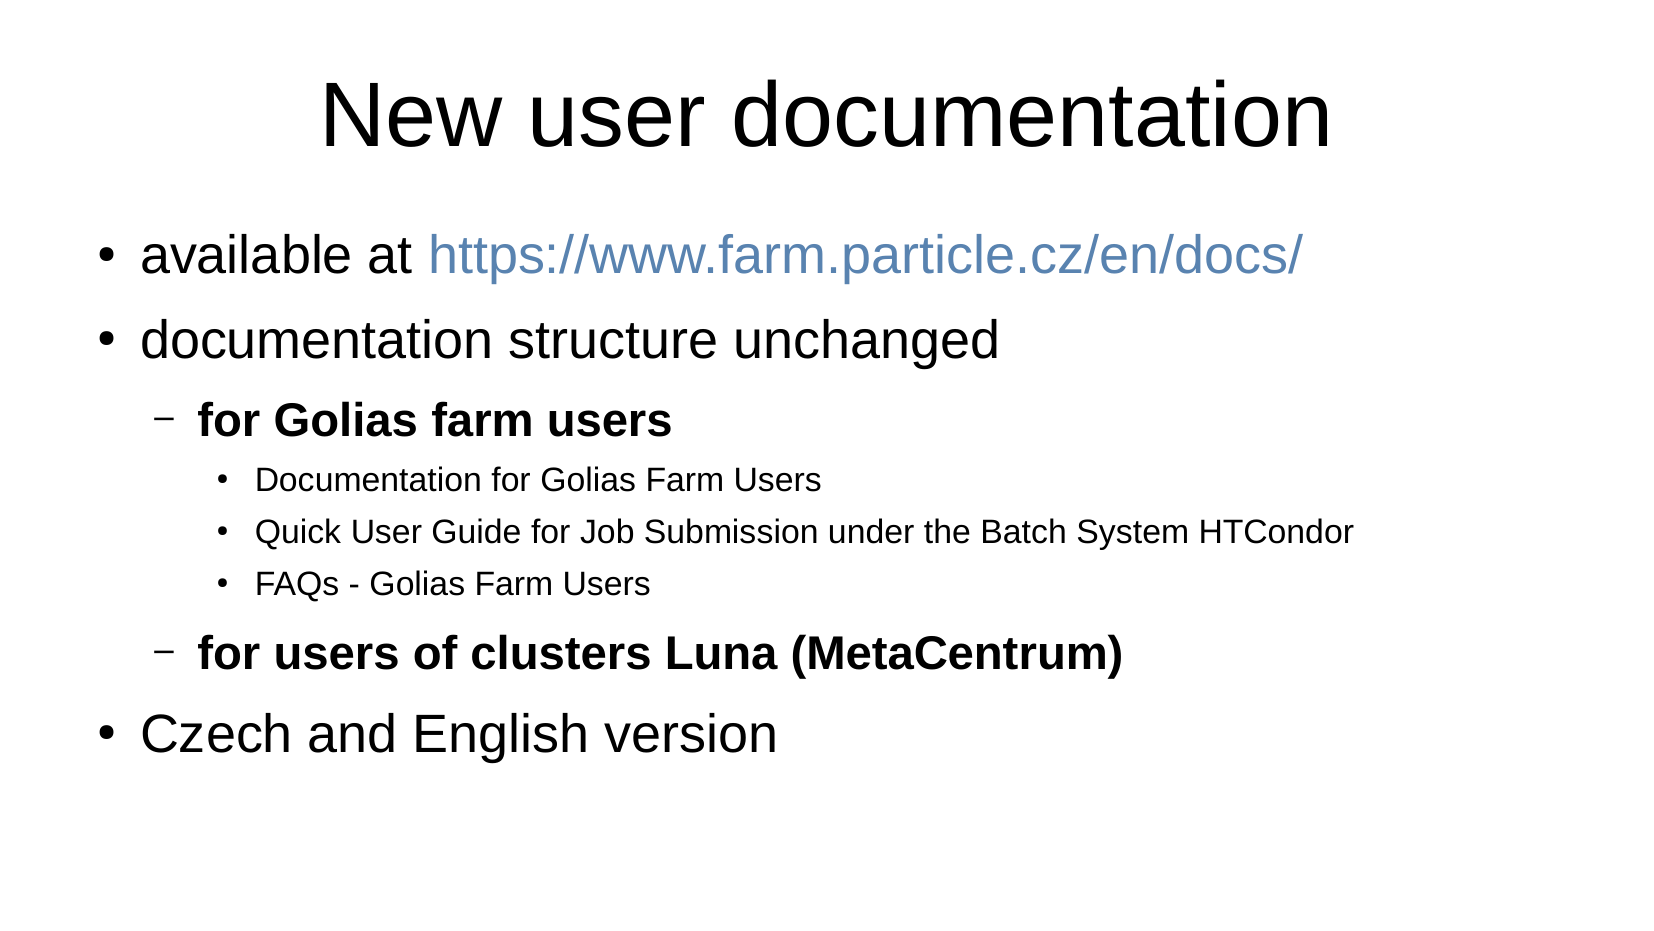

# New user documentation
available at https://www.farm.particle.cz/en/docs/
documentation structure unchanged
for Golias farm users
Documentation for Golias Farm Users
Quick User Guide for Job Submission under the Batch System HTCondor
FAQs - Golias Farm Users
for users of clusters Luna (MetaCentrum)
Czech and English version